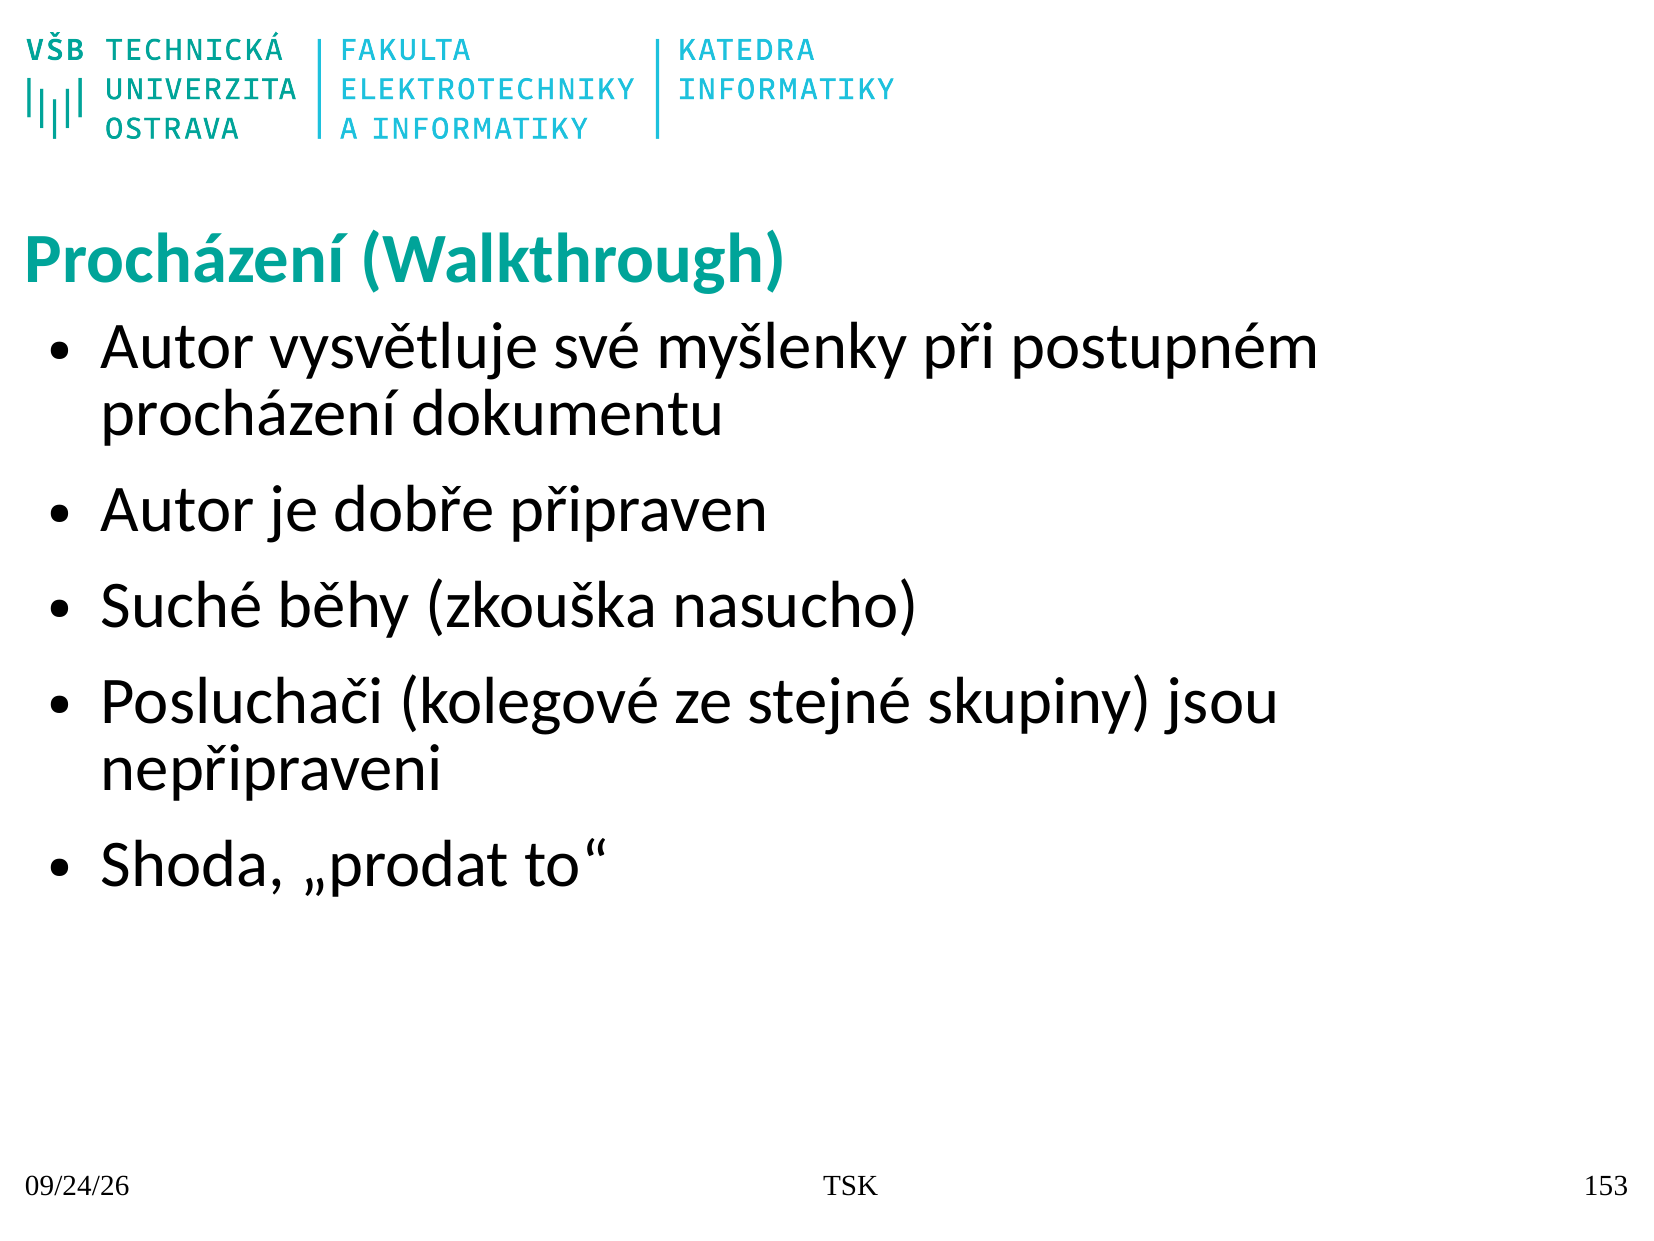

# Procházení (Walkthrough)
Autor vysvětluje své myšlenky při postupném procházení dokumentu
Autor je dobře připraven
Suché běhy (zkouška nasucho)
Posluchači (kolegové ze stejné skupiny) jsou nepřipraveni
Shoda, „prodat to“
TSK
153